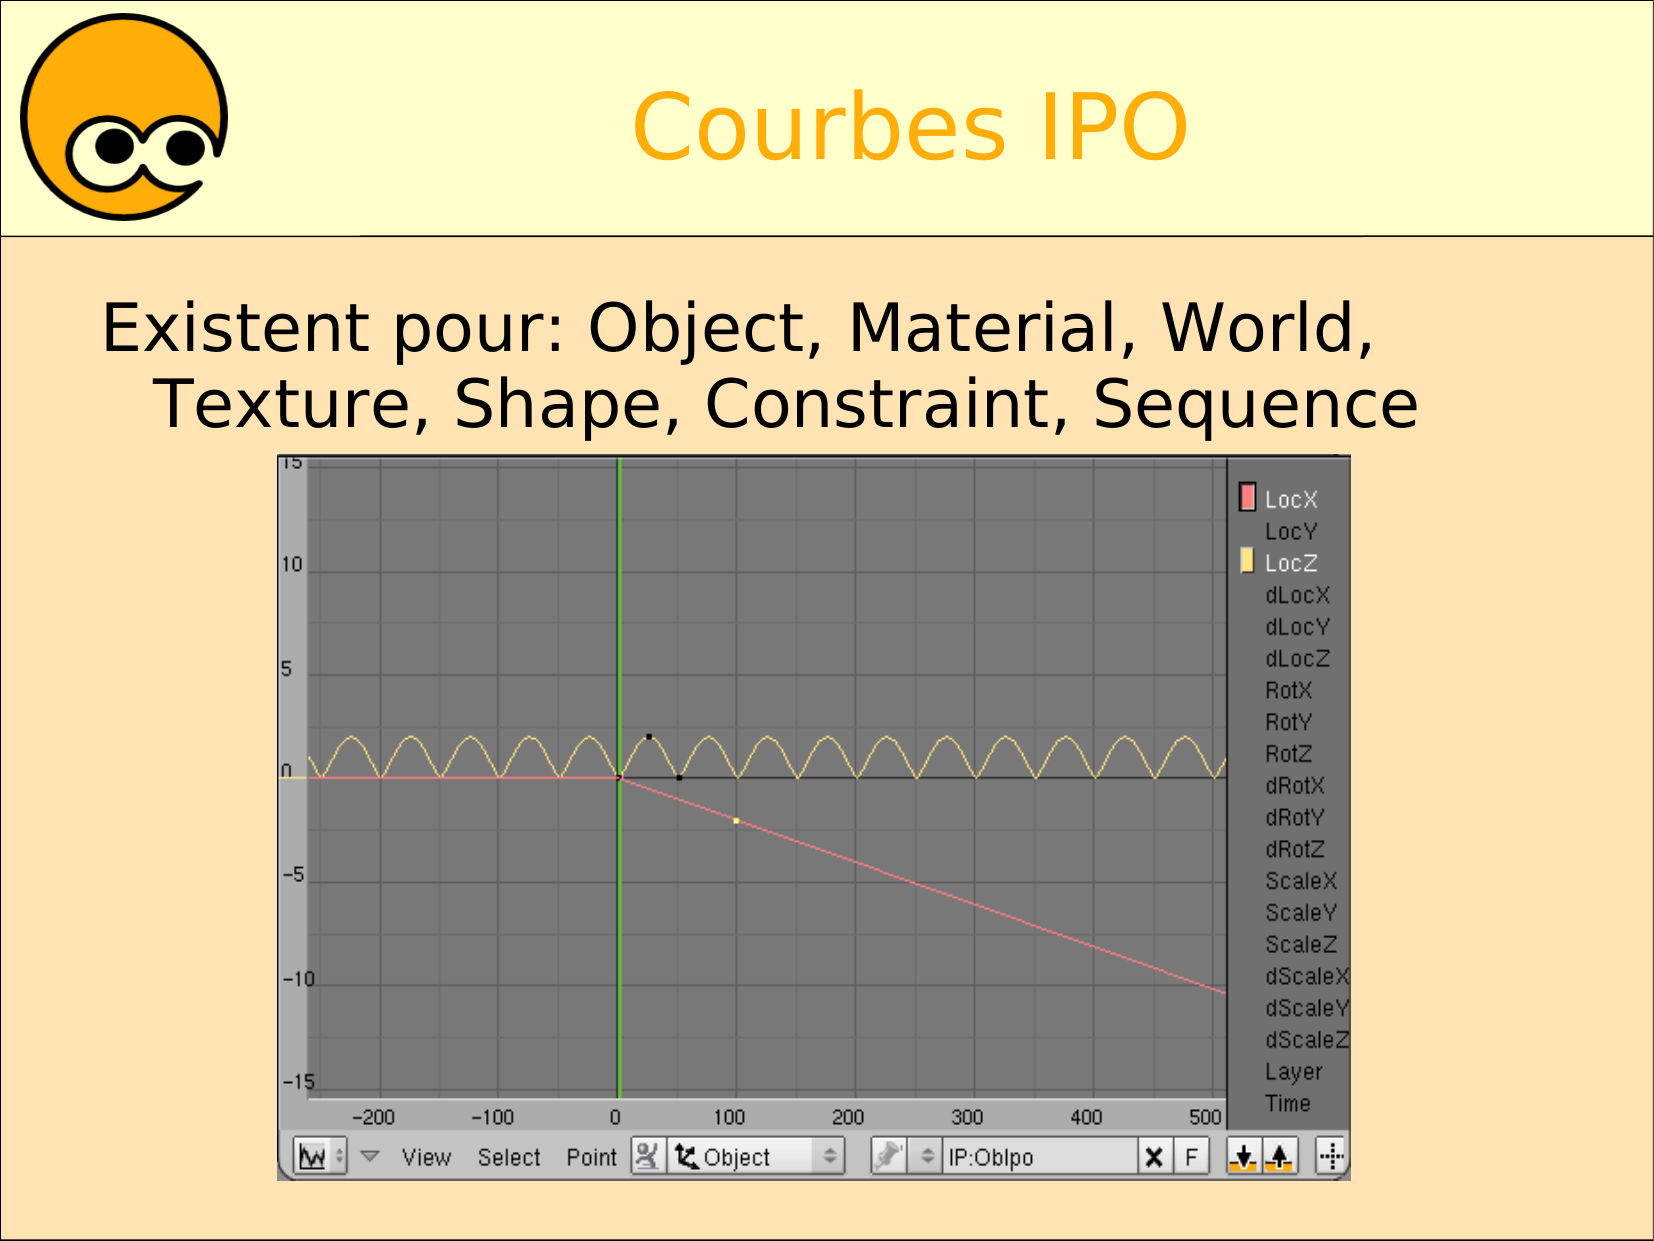

# Courbes IPO
Existent pour: Object, Material, World, Texture, Shape, Constraint, Sequence